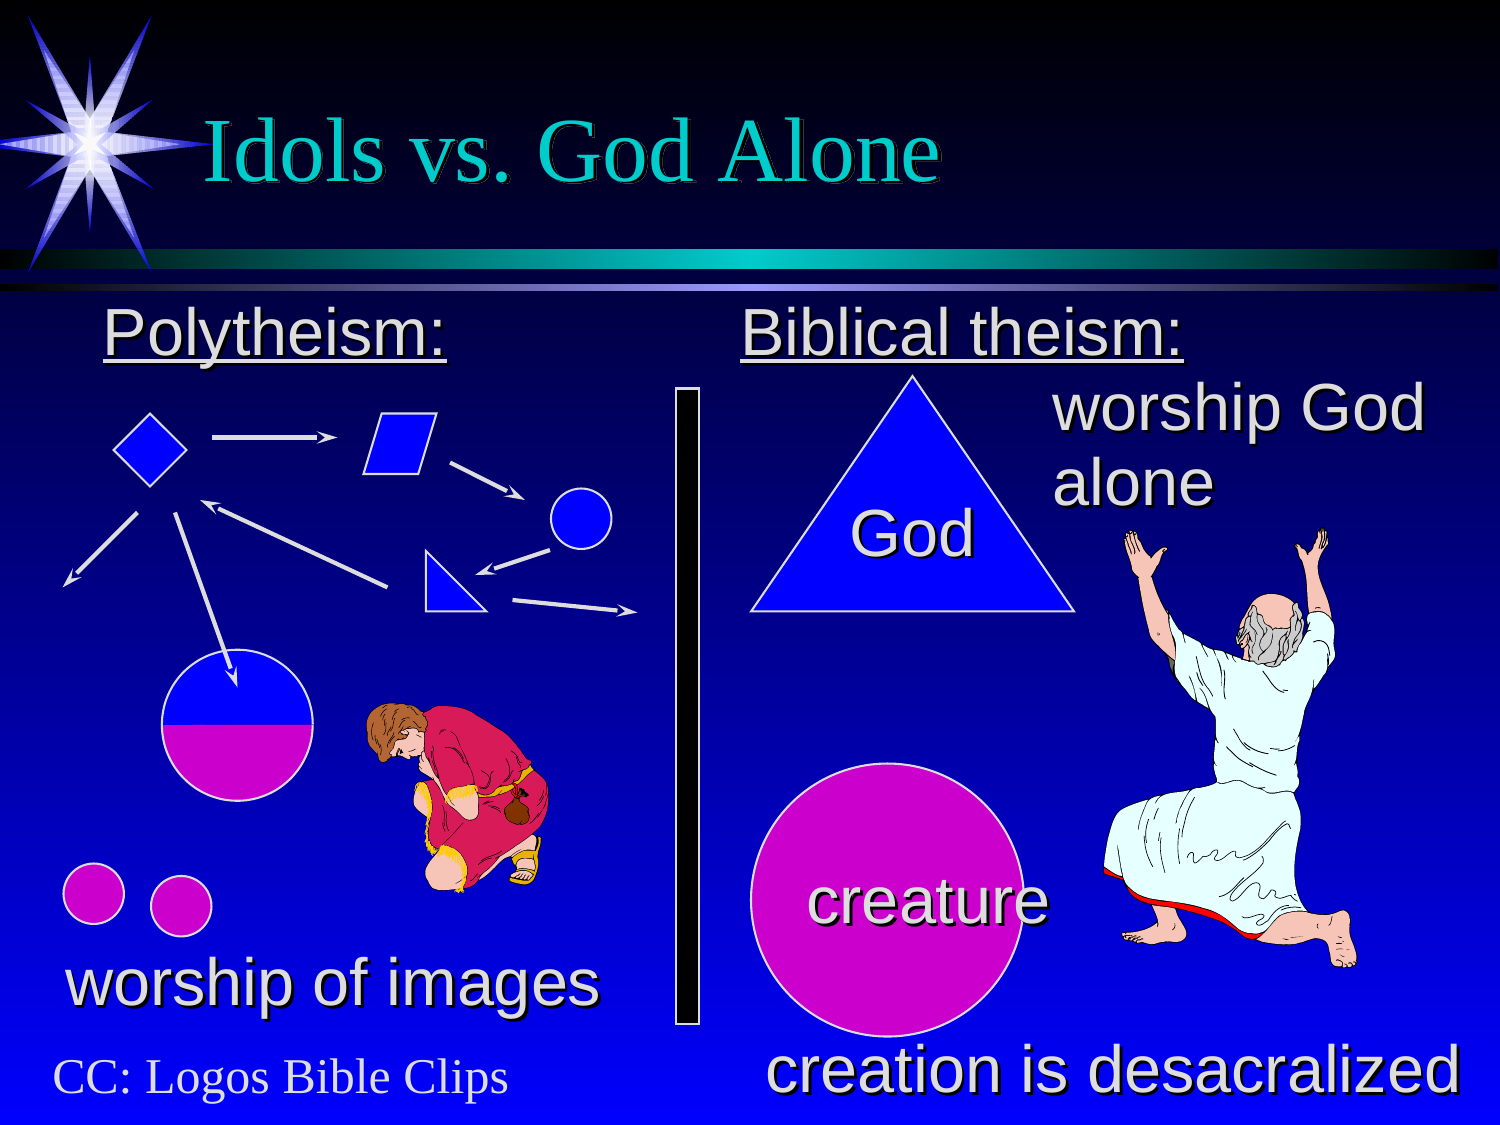

# Idols vs. God Alone
Polytheism:
Biblical theism:
God
creature
creation is desacralized
worship God alone
worship of images
CC: Logos Bible Clips